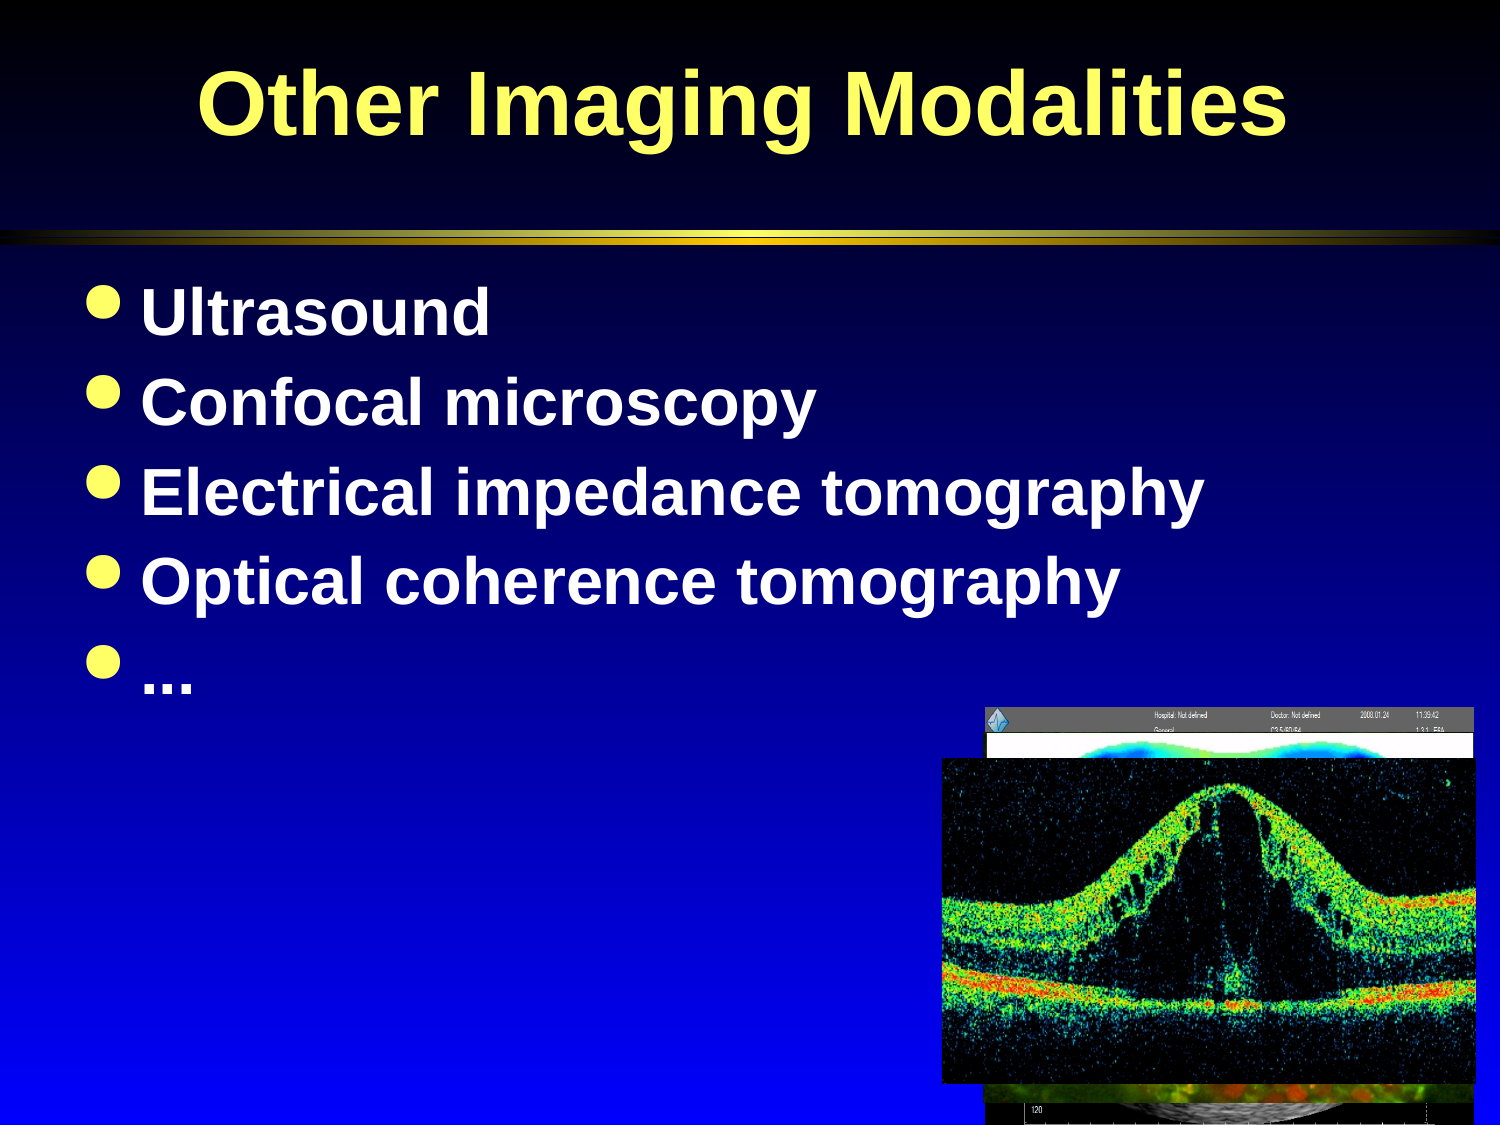

# Other Imaging Modalities
Ultrasound
Confocal microscopy
Electrical impedance tomography
Optical coherence tomography
...